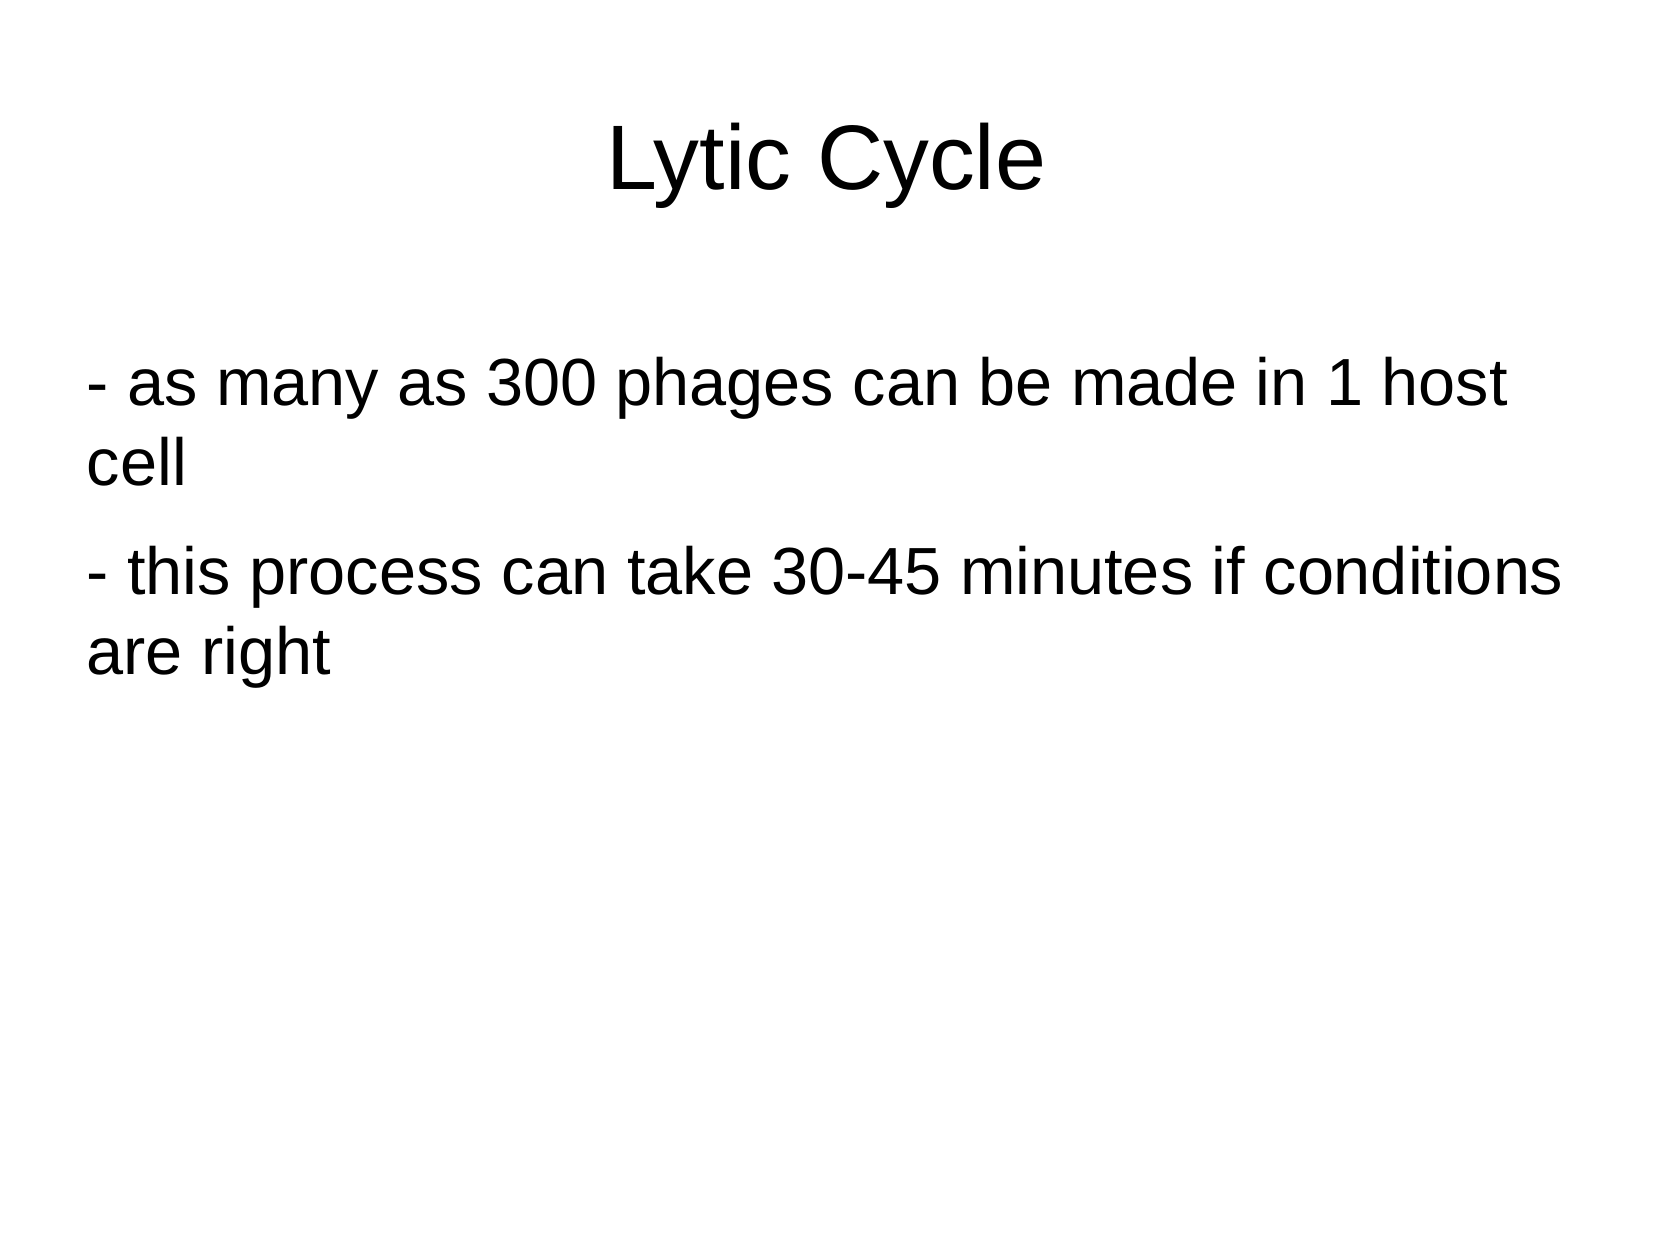

# Lytic Cycle
- as many as 300 phages can be made in 1 host cell
- this process can take 30-45 minutes if conditions are right